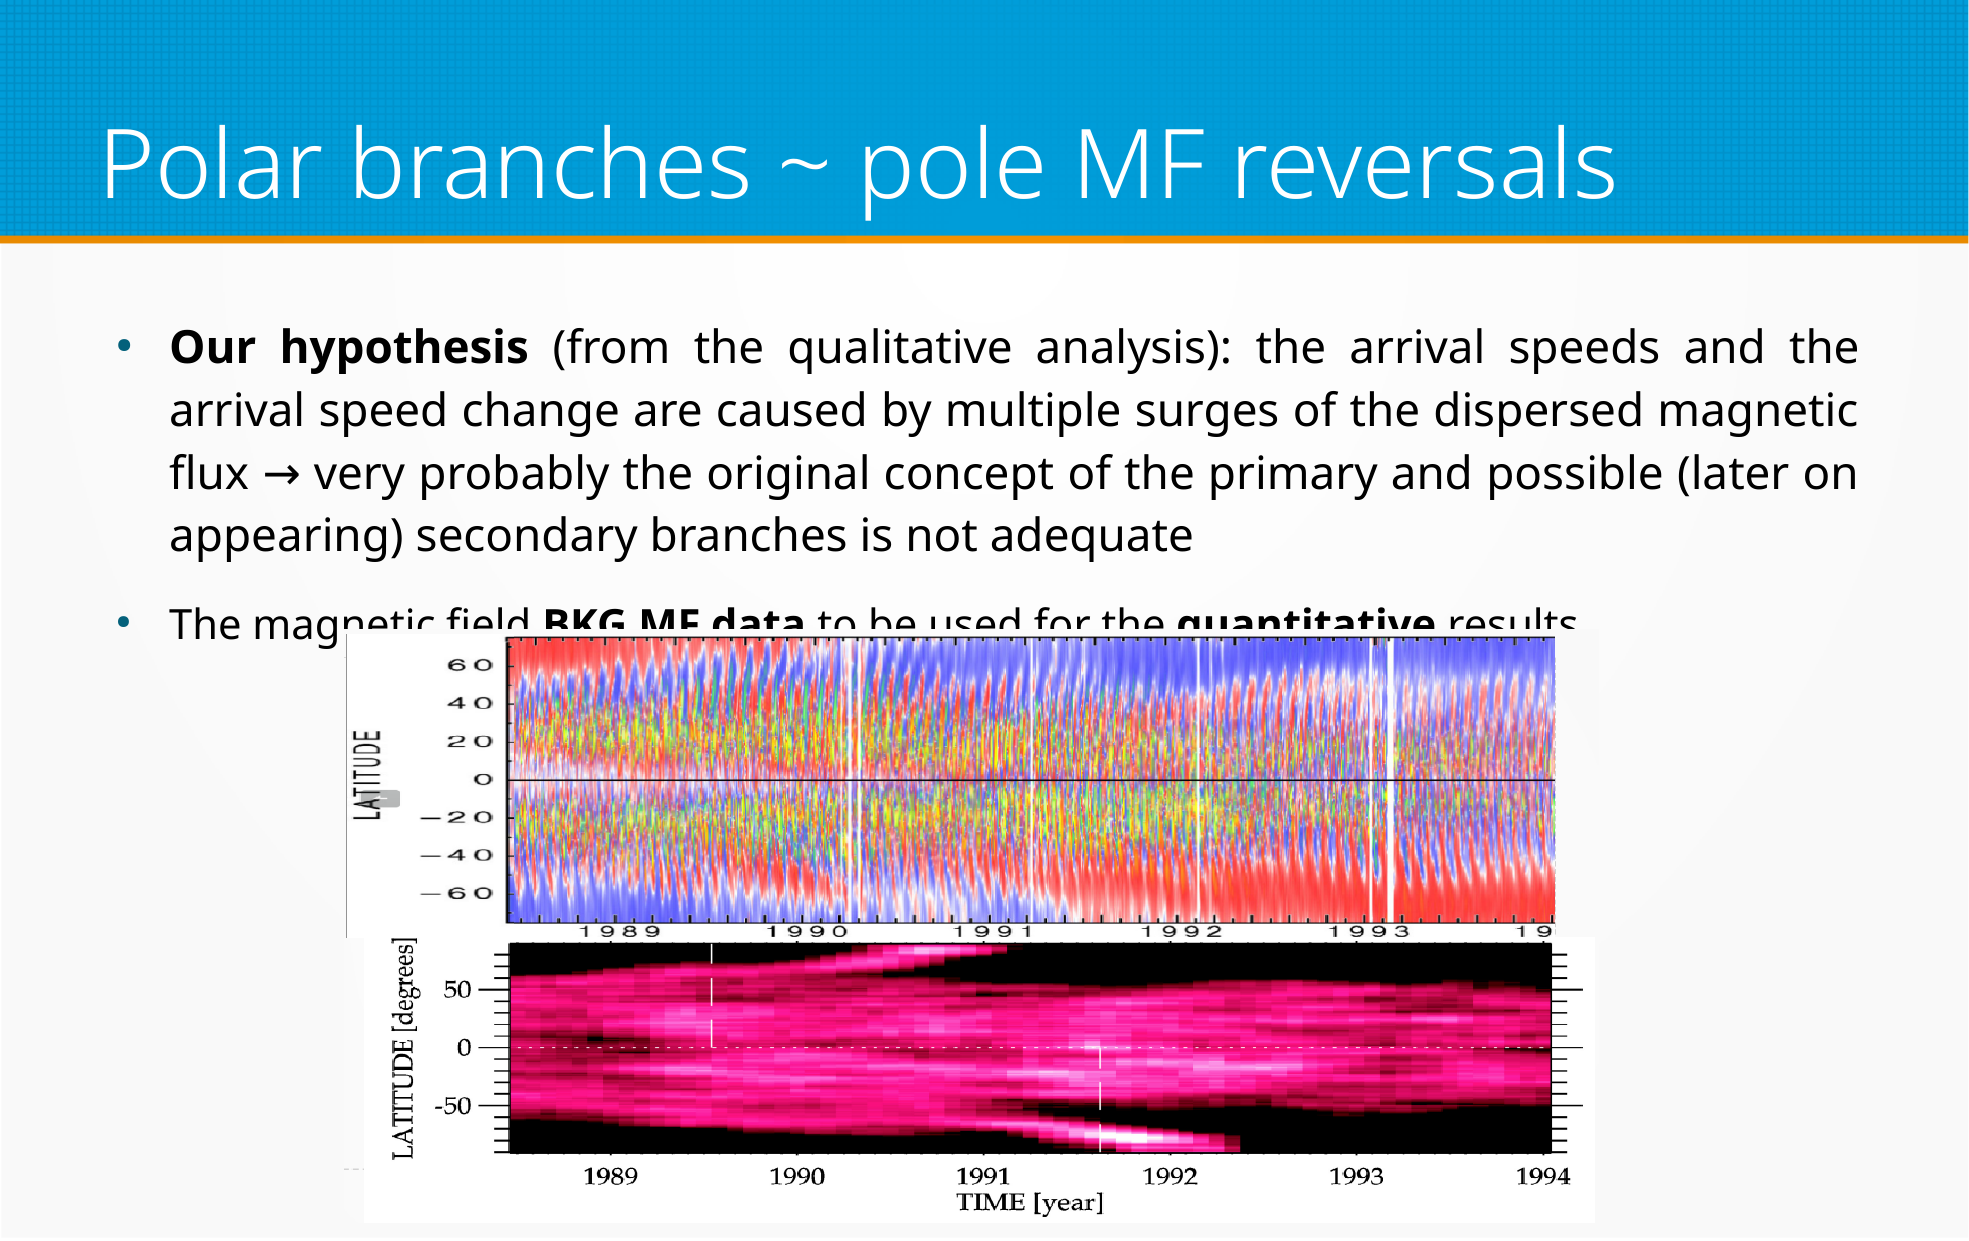

# Polar branches ~ pole MF reversals
Our hypothesis (from the qualitative analysis): the arrival speeds and the arrival speed change are caused by multiple surges of the dispersed magnetic flux → very probably the original concept of the primary and possible (later on appearing) secondary branches is not adequate
The magnetic field BKG MF data to be used for the quantitative results